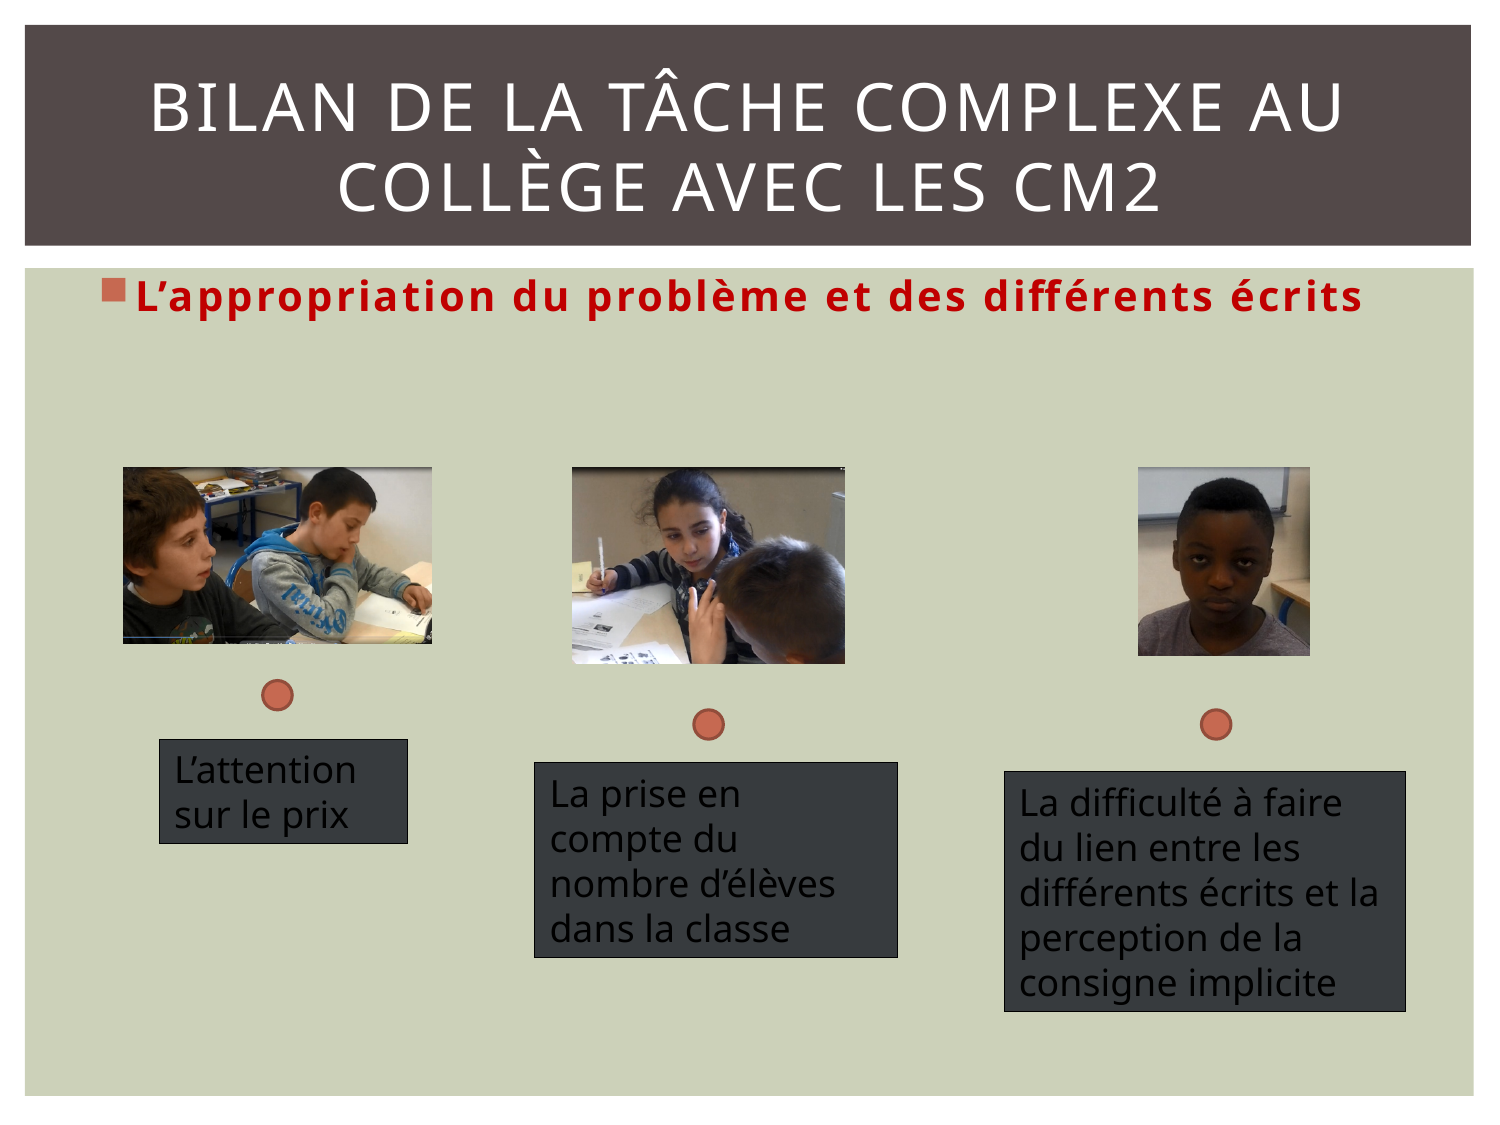

Bilan de la tâche complexe au collège avec les CM2
# L’appropriation du problème et des différents écrits
L’attention sur le prix
La prise en compte du nombre d’élèves dans la classe
La difficulté à faire du lien entre les différents écrits et la perception de la consigne implicite